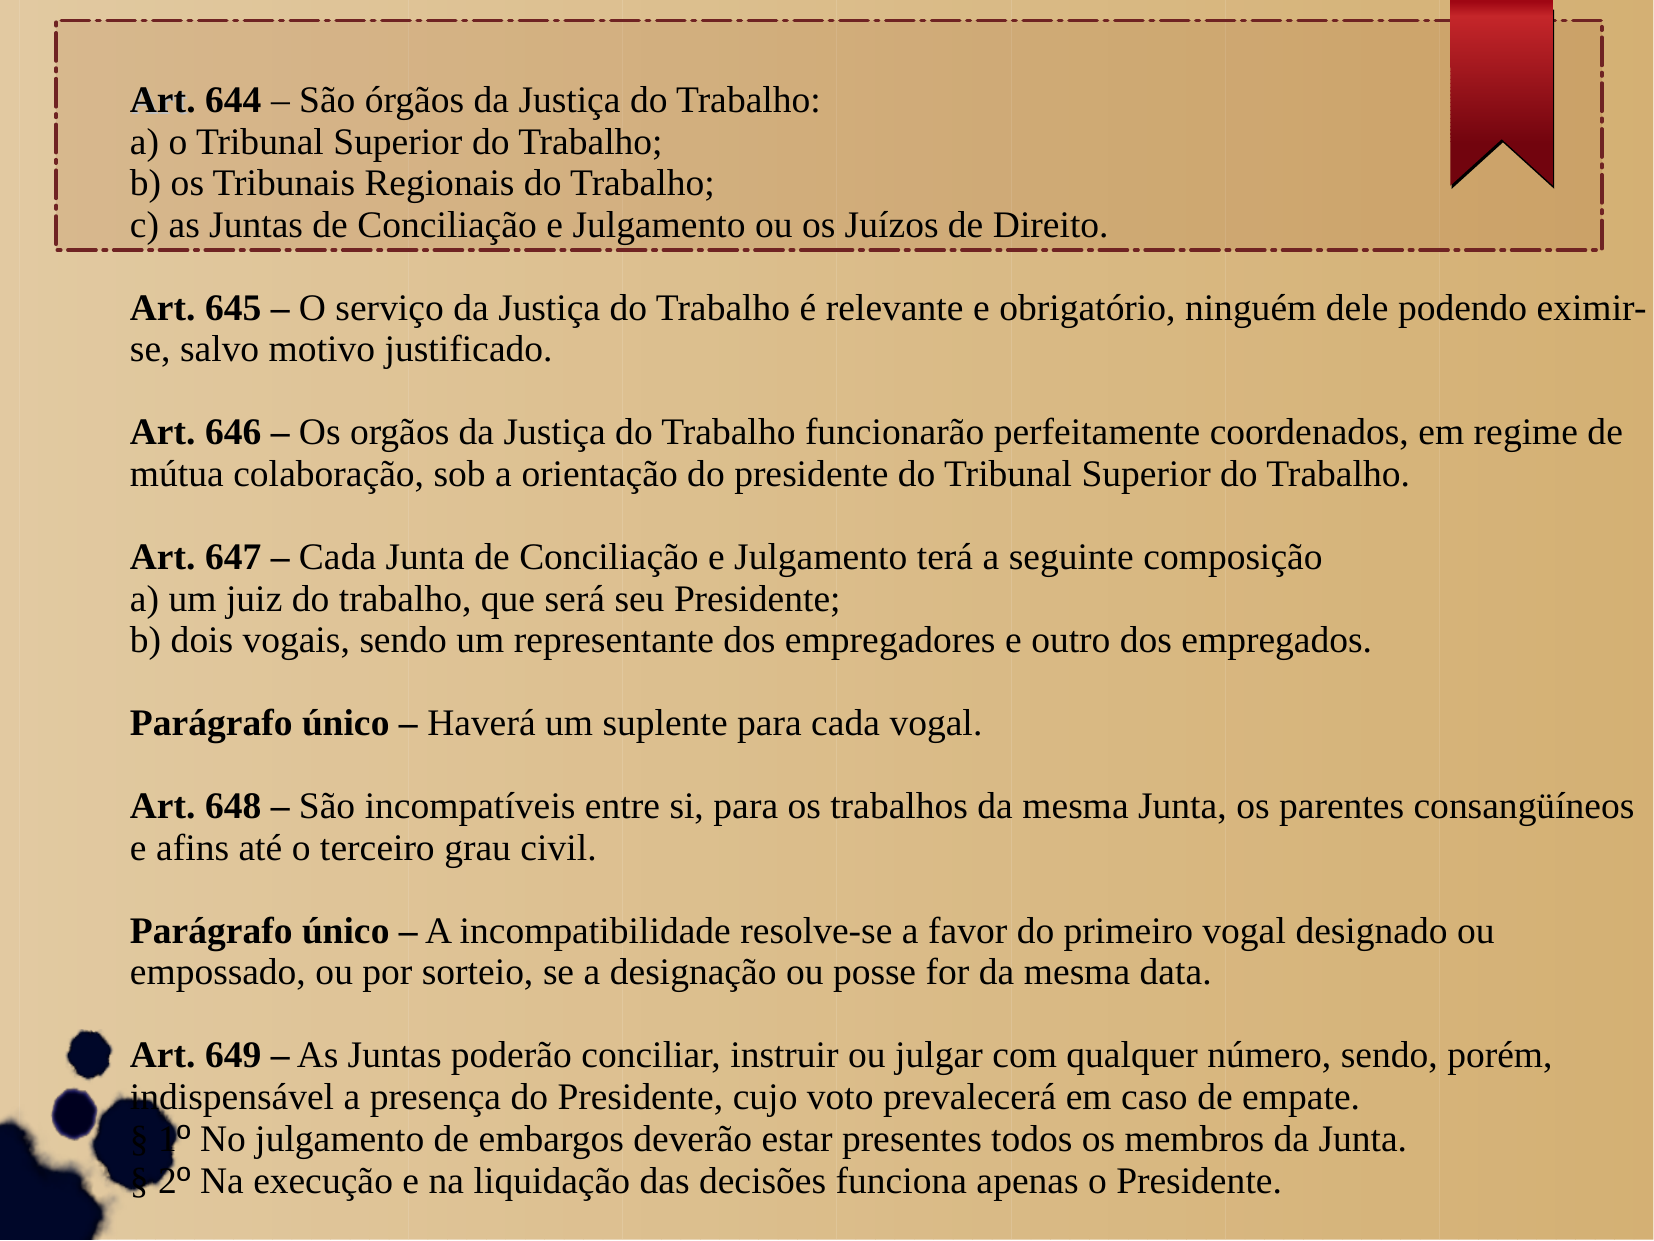

# Art. 644 – São órgãos da Justiça do Trabalho: a) o Tribunal Superior do Trabalho; b) os Tribunais Regionais do Trabalho; c) as Juntas de Conciliação e Julgamento ou os Juízos de Direito. Art. 645 – O serviço da Justiça do Trabalho é relevante e obrigatório, ninguém dele podendo eximir-se, salvo motivo justificado. Art. 646 – Os orgãos da Justiça do Trabalho funcionarão perfeitamente coordenados, em regime de mútua colaboração, sob a orientação do presidente do Tribunal Superior do Trabalho. Art. 647 – Cada Junta de Conciliação e Julgamento terá a seguinte composição a) um juiz do trabalho, que será seu Presidente; b) dois vogais, sendo um representante dos empregadores e outro dos empregados. Parágrafo único – Haverá um suplente para cada vogal. Art. 648 – São incompatíveis entre si, para os trabalhos da mesma Junta, os parentes consangüíneos e afins até o terceiro grau civil. Parágrafo único – A incompatibilidade resolve-se a favor do primeiro vogal designado ou empossado, ou por sorteio, se a designação ou posse for da mesma data. Art. 649 – As Juntas poderão conciliar, instruir ou julgar com qualquer número, sendo, porém, indispensável a presença do Presidente, cujo voto prevalecerá em caso de empate. § 1º No julgamento de embargos deverão estar presentes todos os membros da Junta. § 2º Na execução e na liquidação das decisões funciona apenas o Presidente.